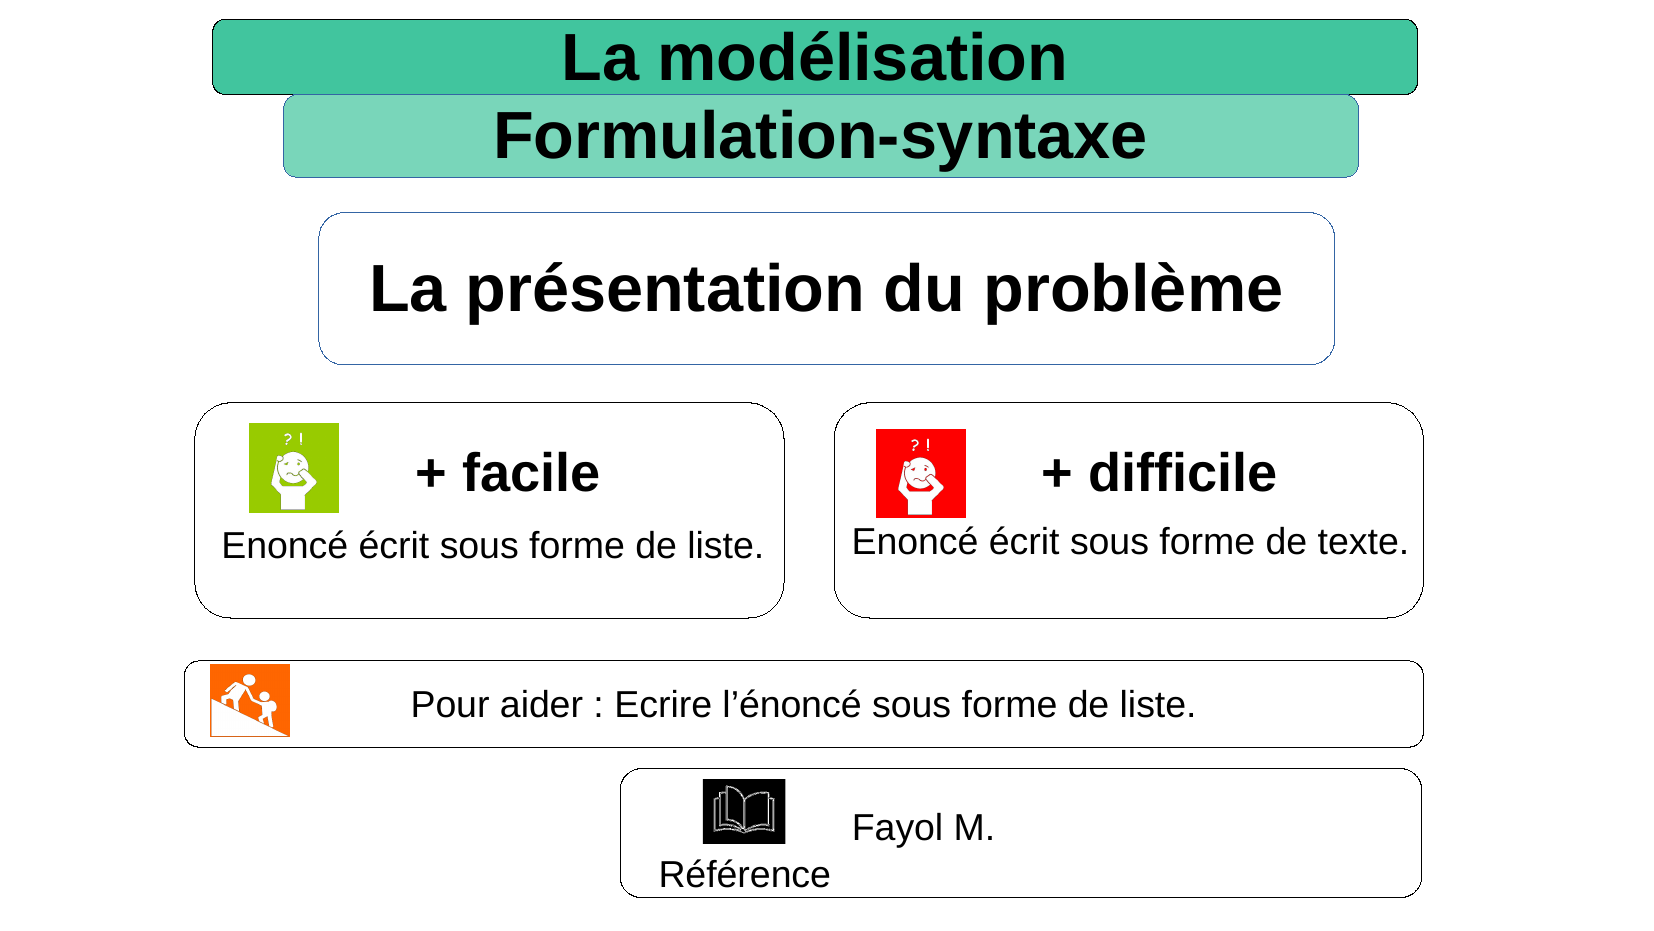

La modélisation
Formulation-syntaxe
La présentation du problème
+ facile
+ difficile
Enoncé écrit sous forme de texte.
Enoncé écrit sous forme de liste.
Pour aider : Ecrire l’énoncé sous forme de liste.
Fayol M.
Référence